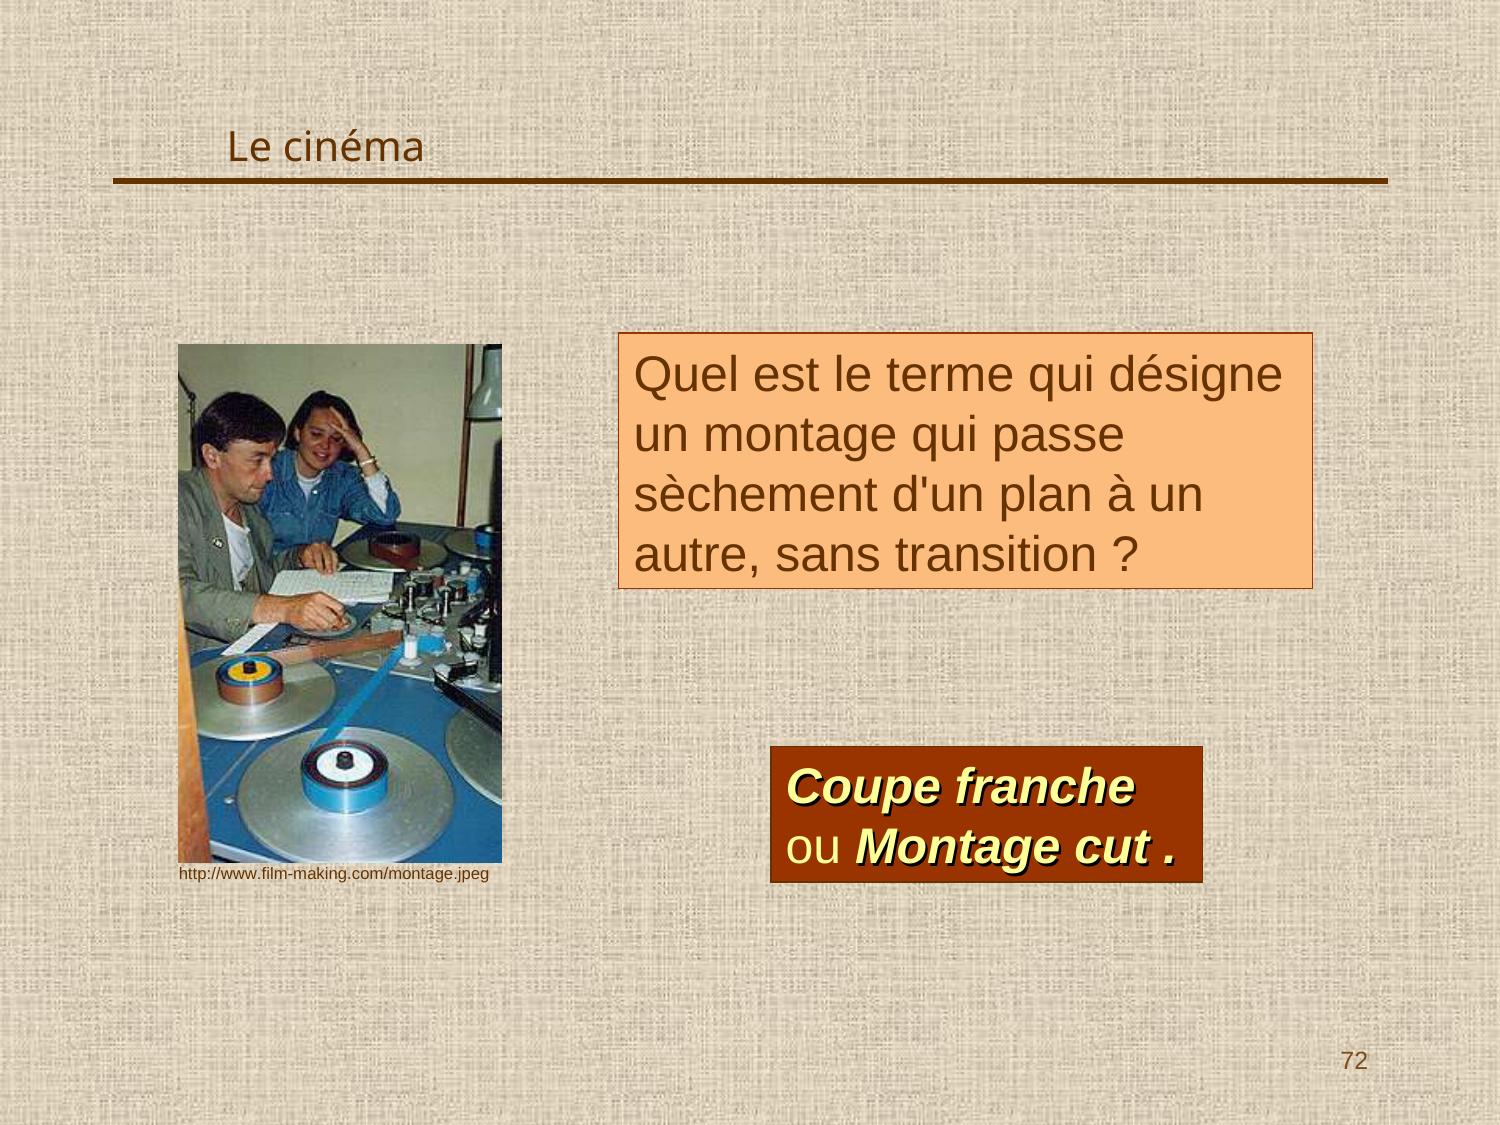

Le cinéma
Quel est le terme qui désigne un montage qui passe sèchement d'un plan à un autre, sans transition ?
http://www.film-making.com/montage.jpeg
Coupe franche ou Montage cut .
72